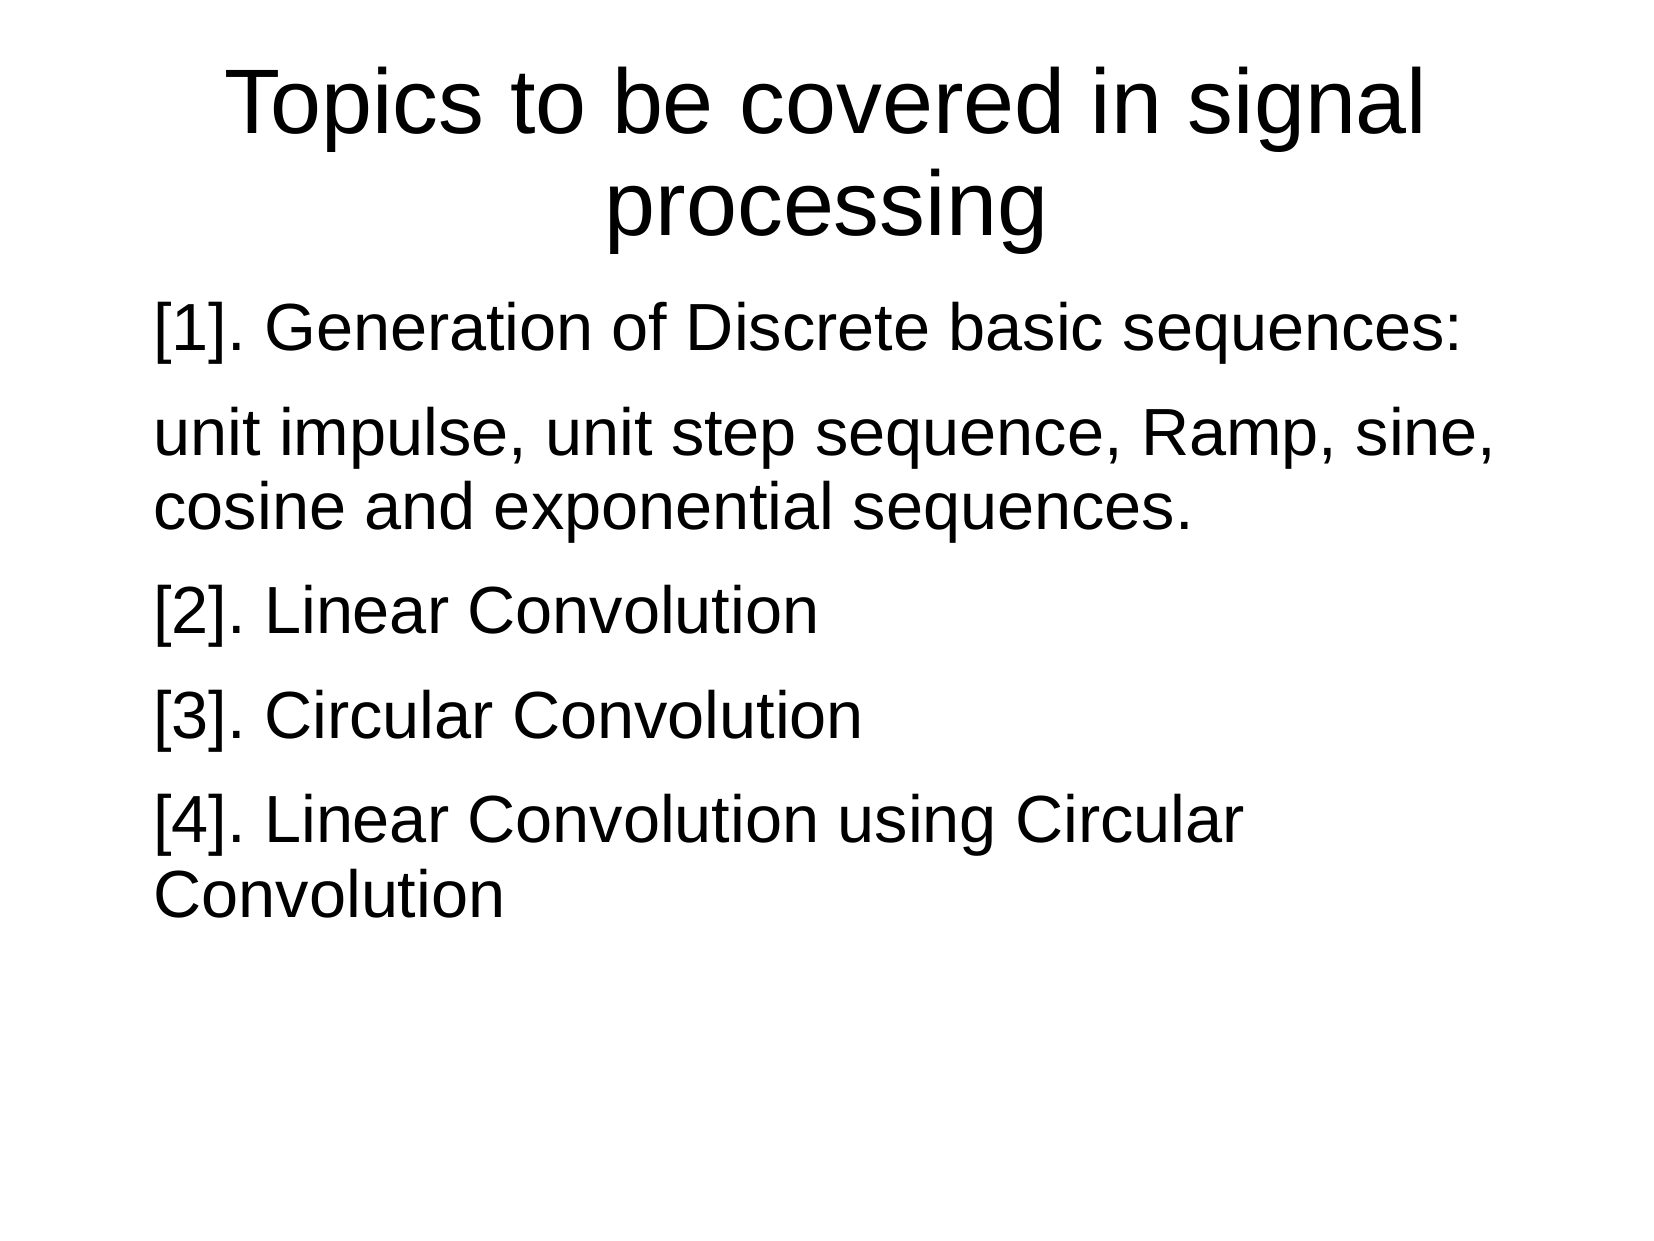

# Topics to be covered in signal processing
[1]. Generation of Discrete basic sequences:
unit impulse, unit step sequence, Ramp, sine, cosine and exponential sequences.
[2]. Linear Convolution
[3]. Circular Convolution
[4]. Linear Convolution using Circular Convolution